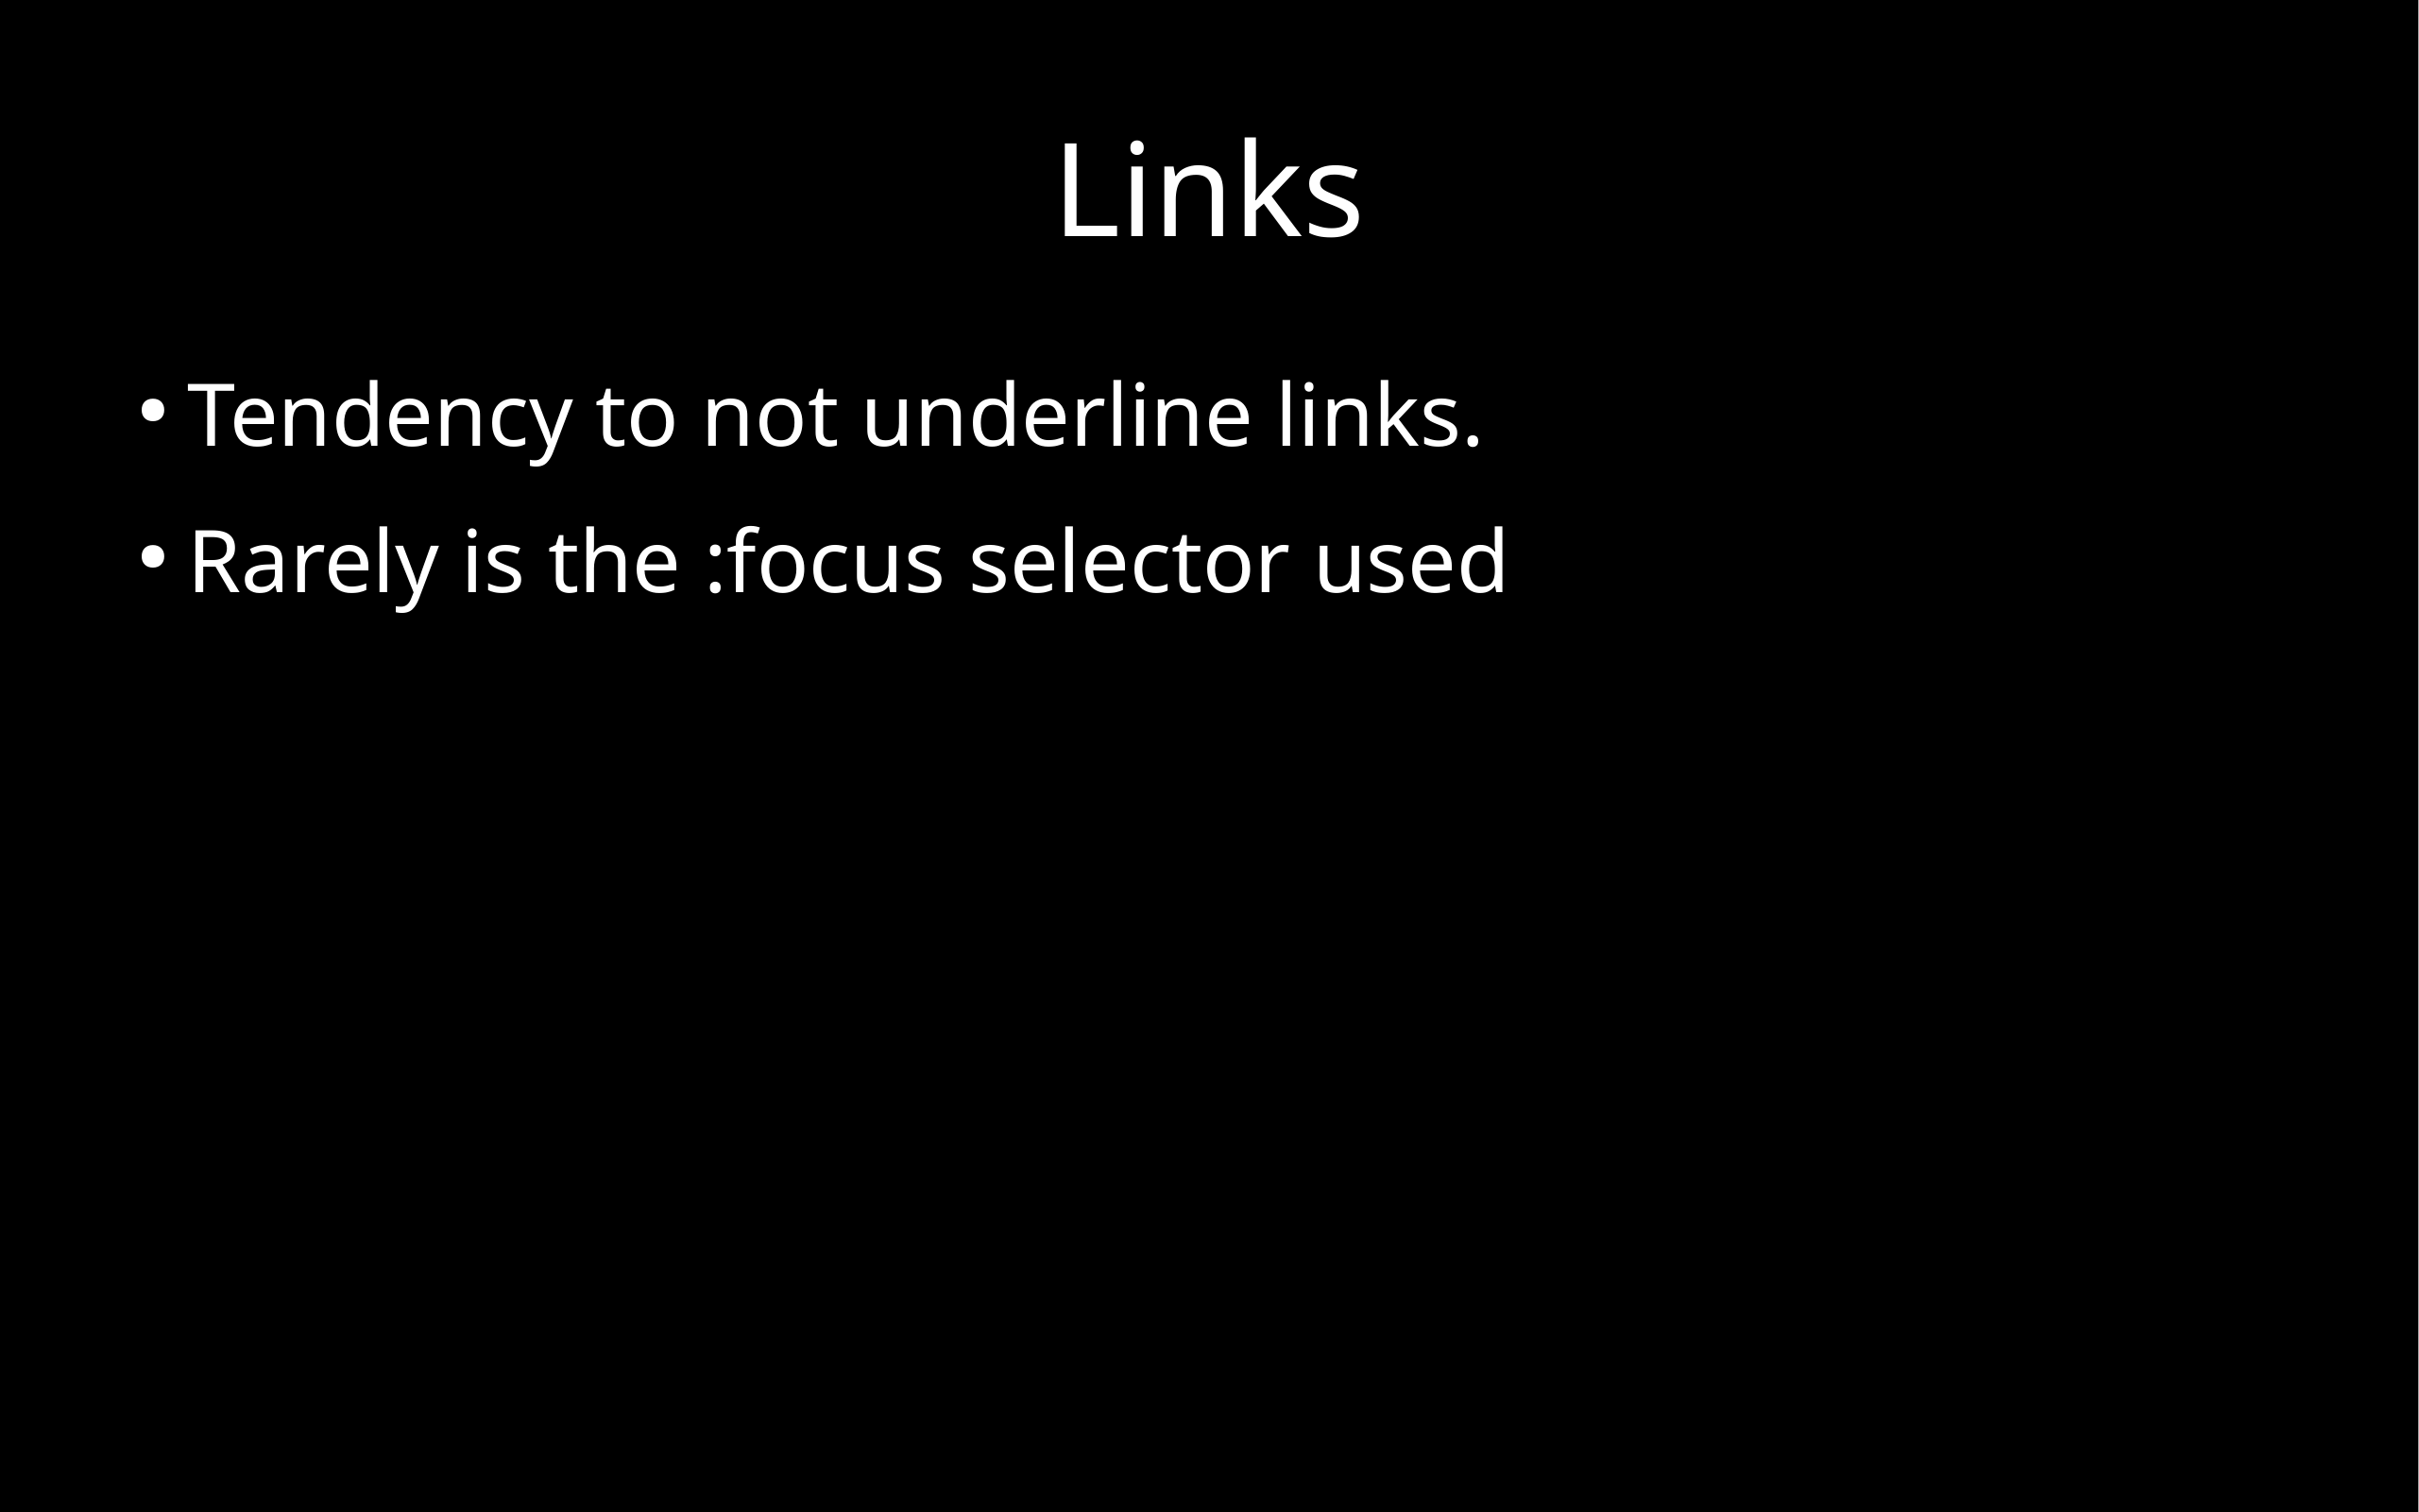

# Links
Tendency to not underline links.
Rarely is the :focus selector used